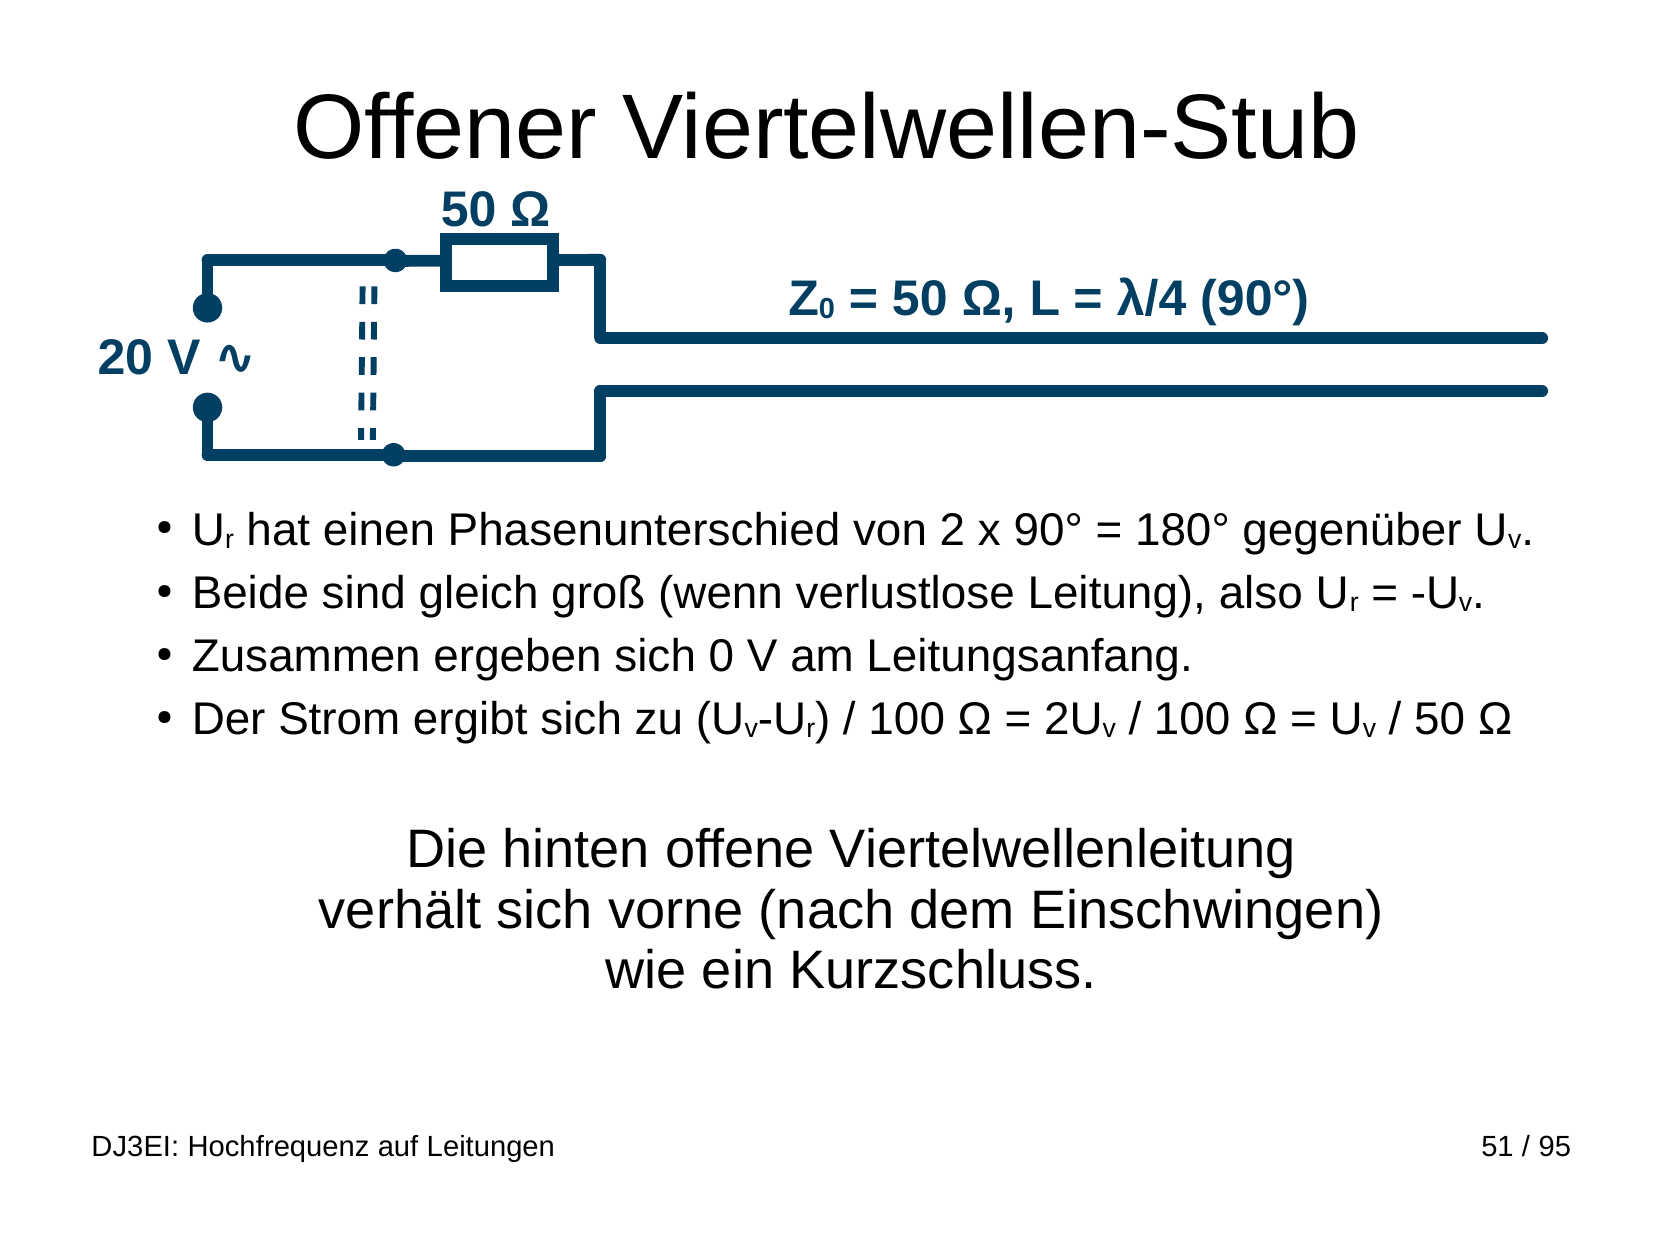

# Offener Viertelwellen-Stub
50 Ω
Z0 = 50 Ω, L = λ/4 (90°)
20 V ∿
Ur hat einen Phasenunterschied von 2 x 90° = 180° gegenüber Uv.
Beide sind gleich groß (wenn verlustlose Leitung), also Ur = -Uv.
Zusammen ergeben sich 0 V am Leitungsanfang.
Der Strom ergibt sich zu (Uv-Ur) / 100 Ω = 2Uv / 100 Ω = Uv / 50 Ω
Die hinten offene Viertelwellenleitung
verhält sich vorne (nach dem Einschwingen)
wie ein Kurzschluss.